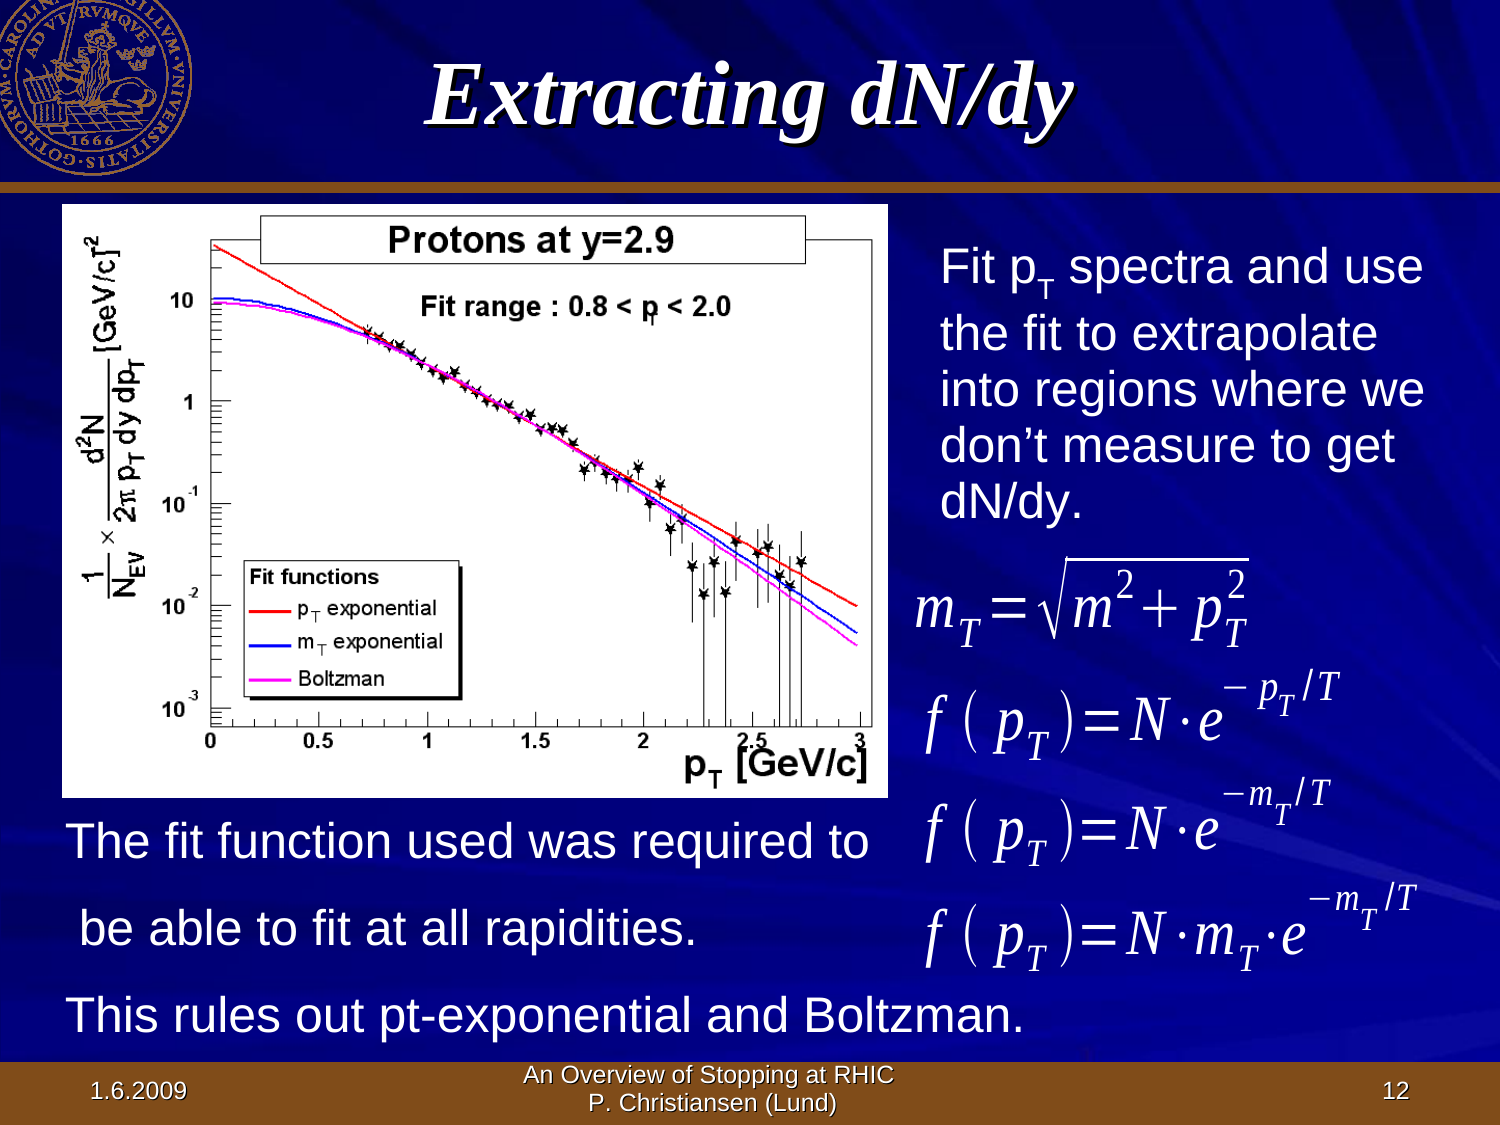

# Extracting dN/dy
Fit pT spectra and use the fit to extrapolate into regions where we don’t measure to get dN/dy.
The fit function used was required to
 be able to fit at all rapidities.
This rules out pt-exponential and Boltzman.
12